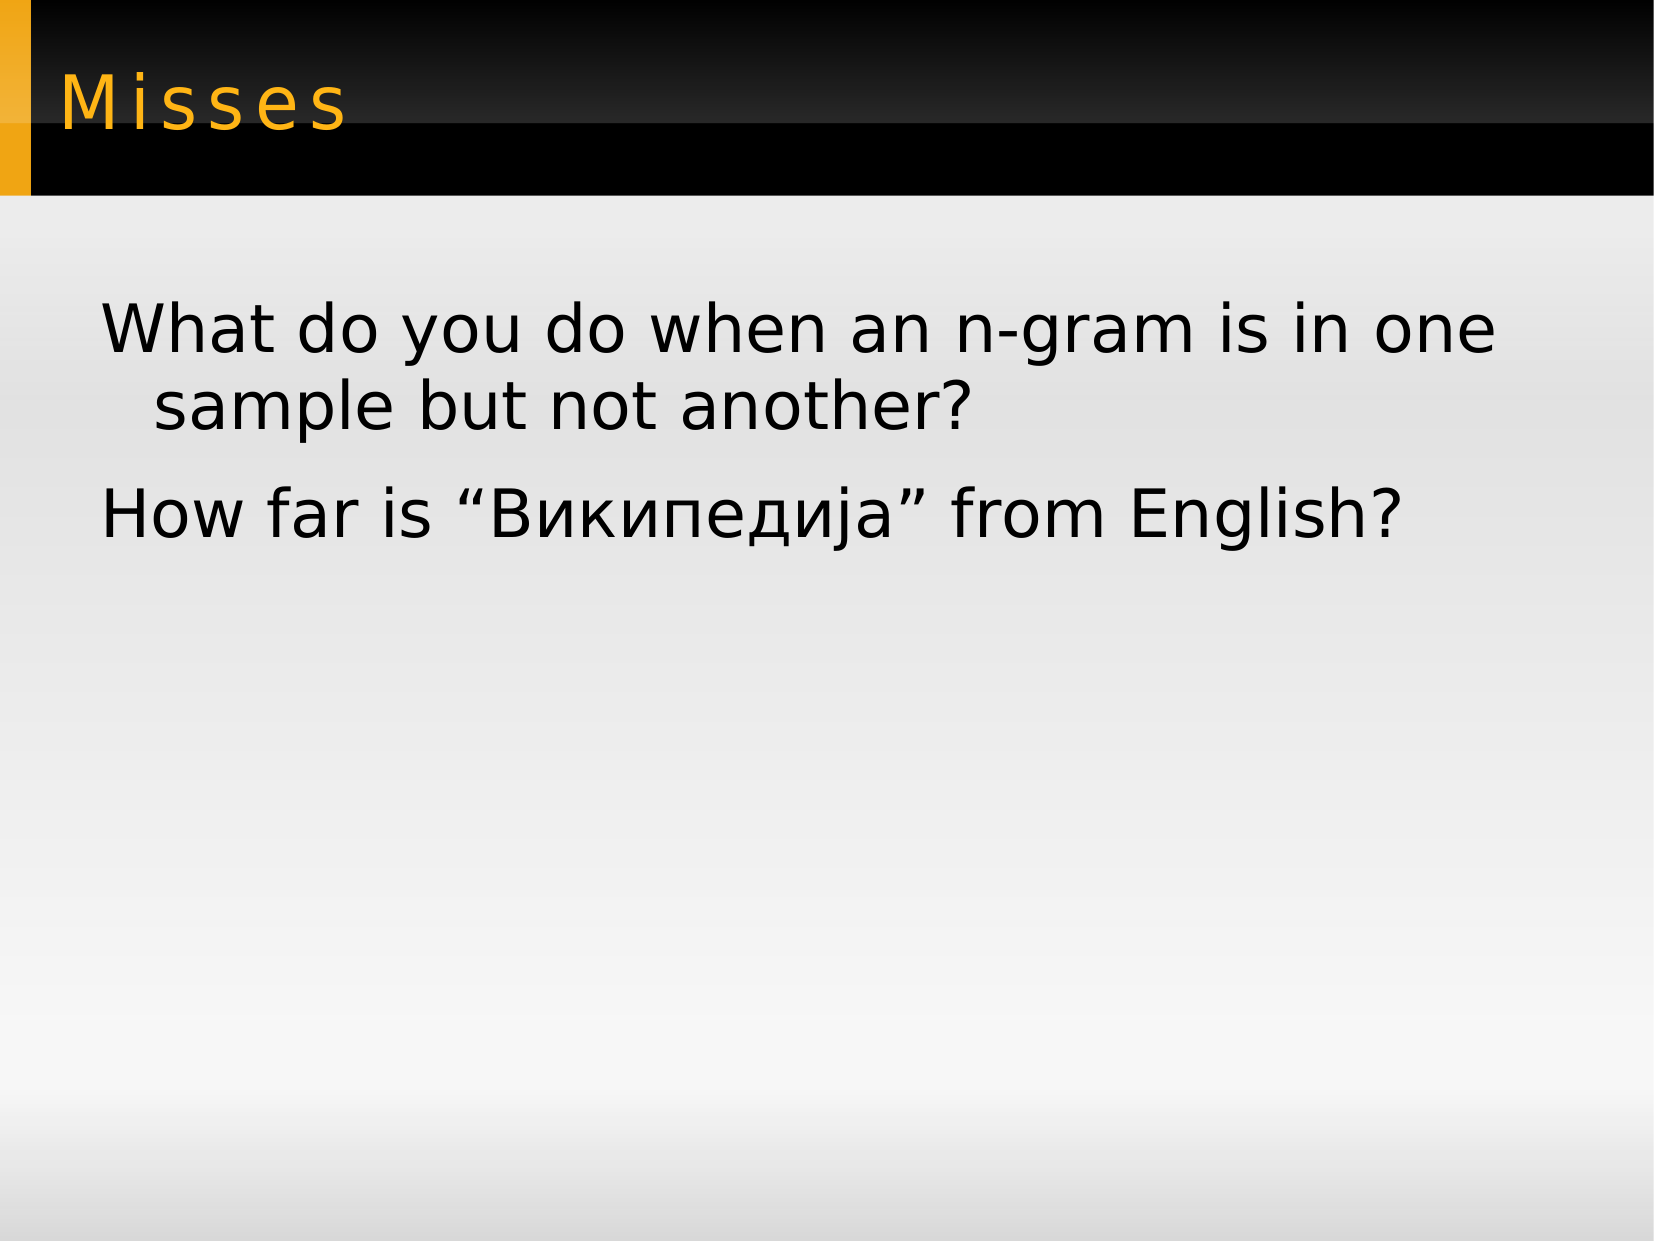

# Misses
What do you do when an n-gram is in one sample but not another?
How far is “Википедија” from English?